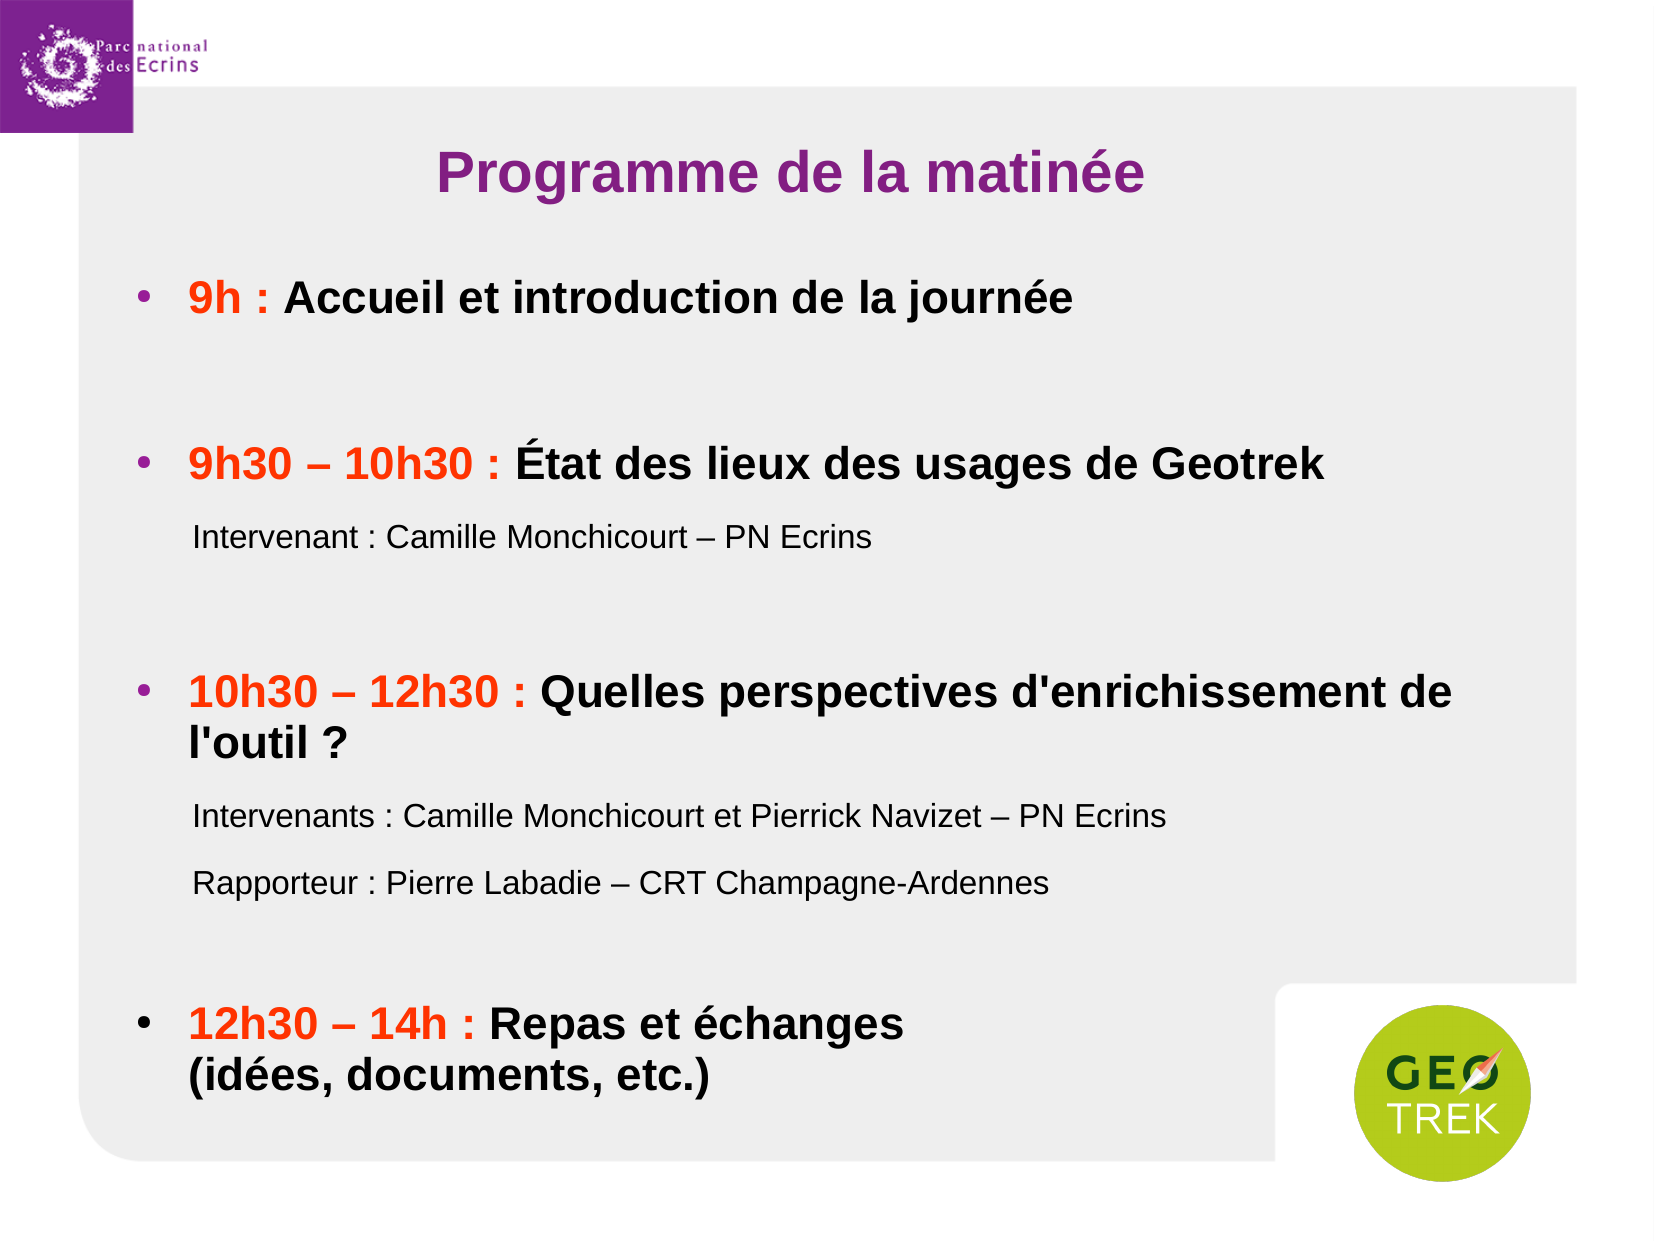

# Programme de la matinée
9h : Accueil et introduction de la journée
9h30 – 10h30 : État des lieux des usages de Geotrek
 Intervenant : Camille Monchicourt – PN Ecrins
10h30 – 12h30 : Quelles perspectives d'enrichissement de l'outil ?
 Intervenants : Camille Monchicourt et Pierrick Navizet – PN Ecrins
 Rapporteur : Pierre Labadie – CRT Champagne-Ardennes
12h30 – 14h : Repas et échanges (idées, documents, etc.)